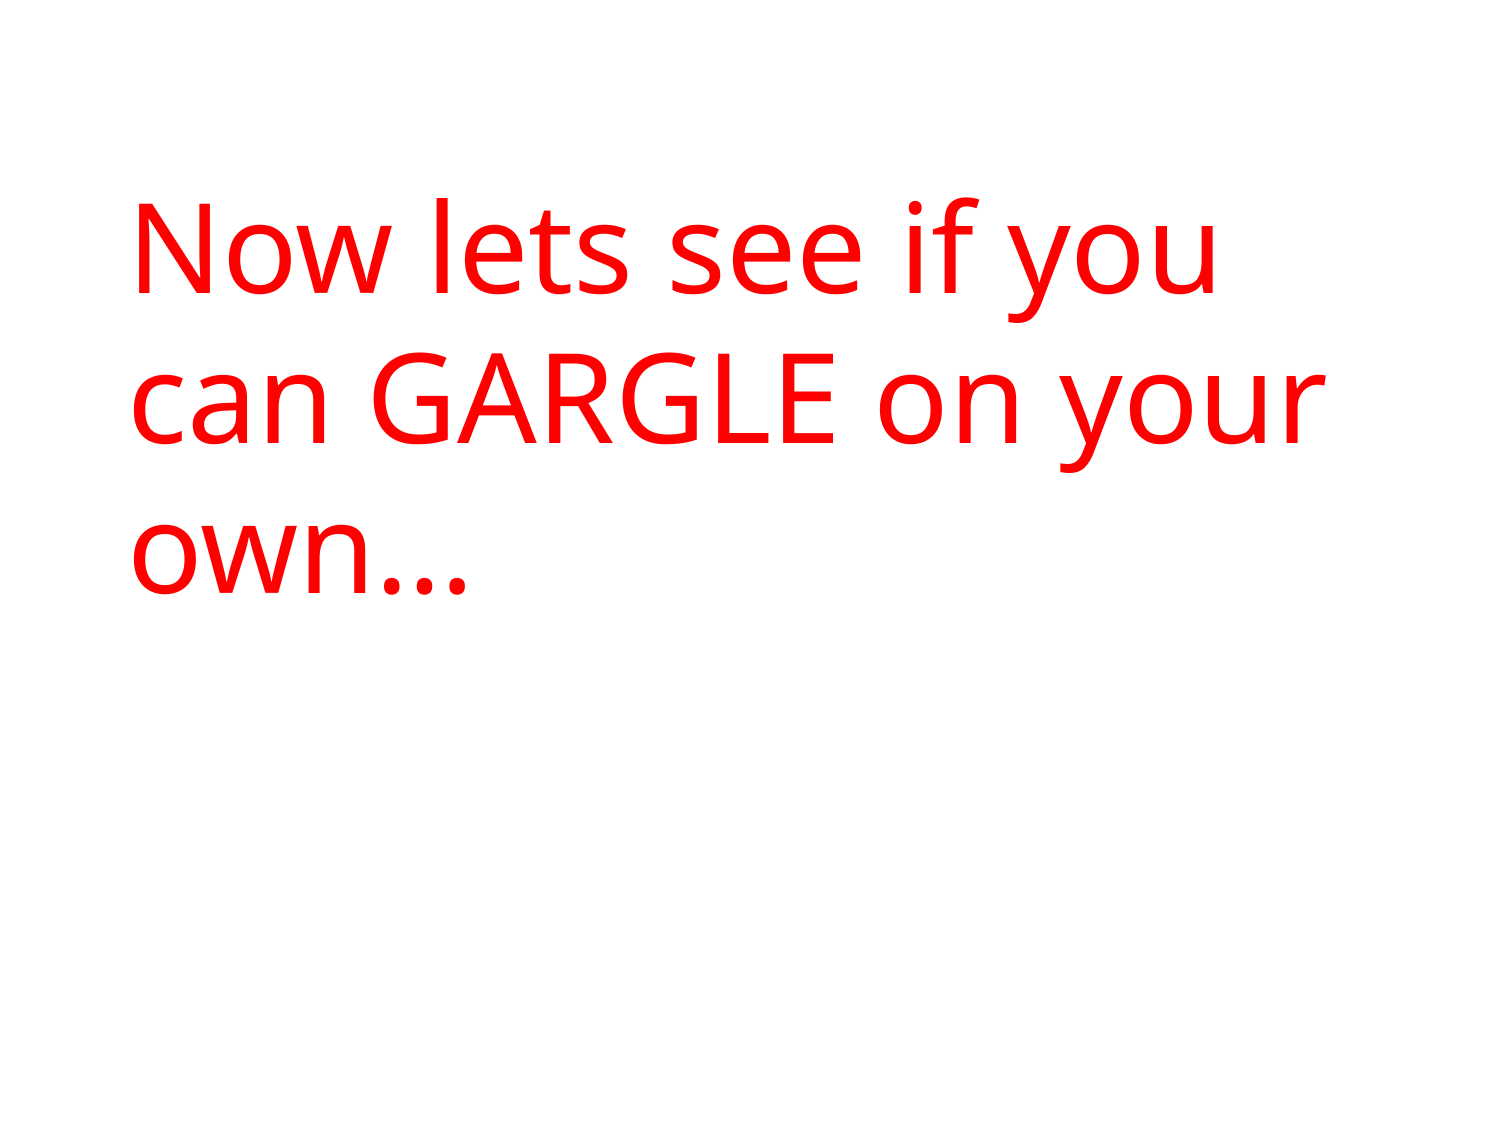

Now lets see if you can GARGLE on your own…